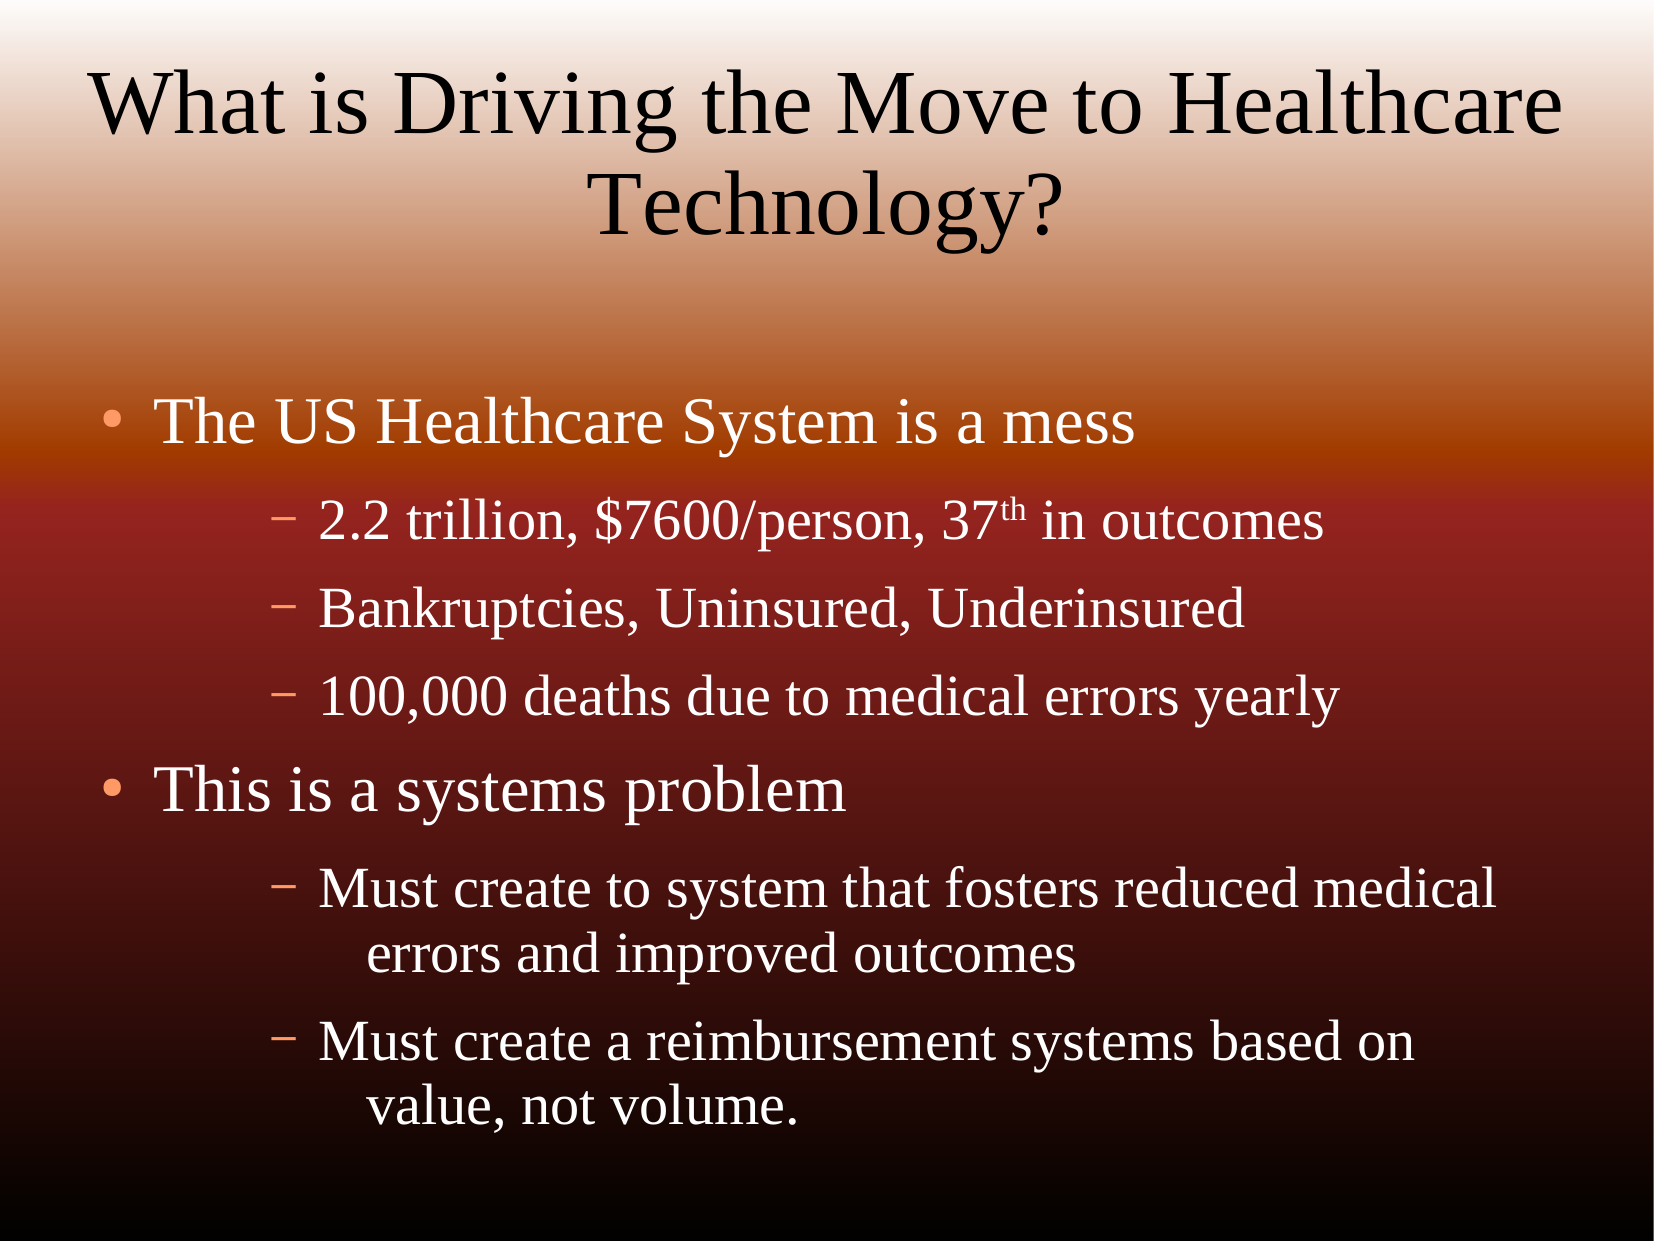

# What is Driving the Move to Healthcare Technology?
The US Healthcare System is a mess
2.2 trillion, $7600/person, 37th in outcomes
Bankruptcies, Uninsured, Underinsured
100,000 deaths due to medical errors yearly
This is a systems problem
Must create to system that fosters reduced medical errors and improved outcomes
Must create a reimbursement systems based on value, not volume.